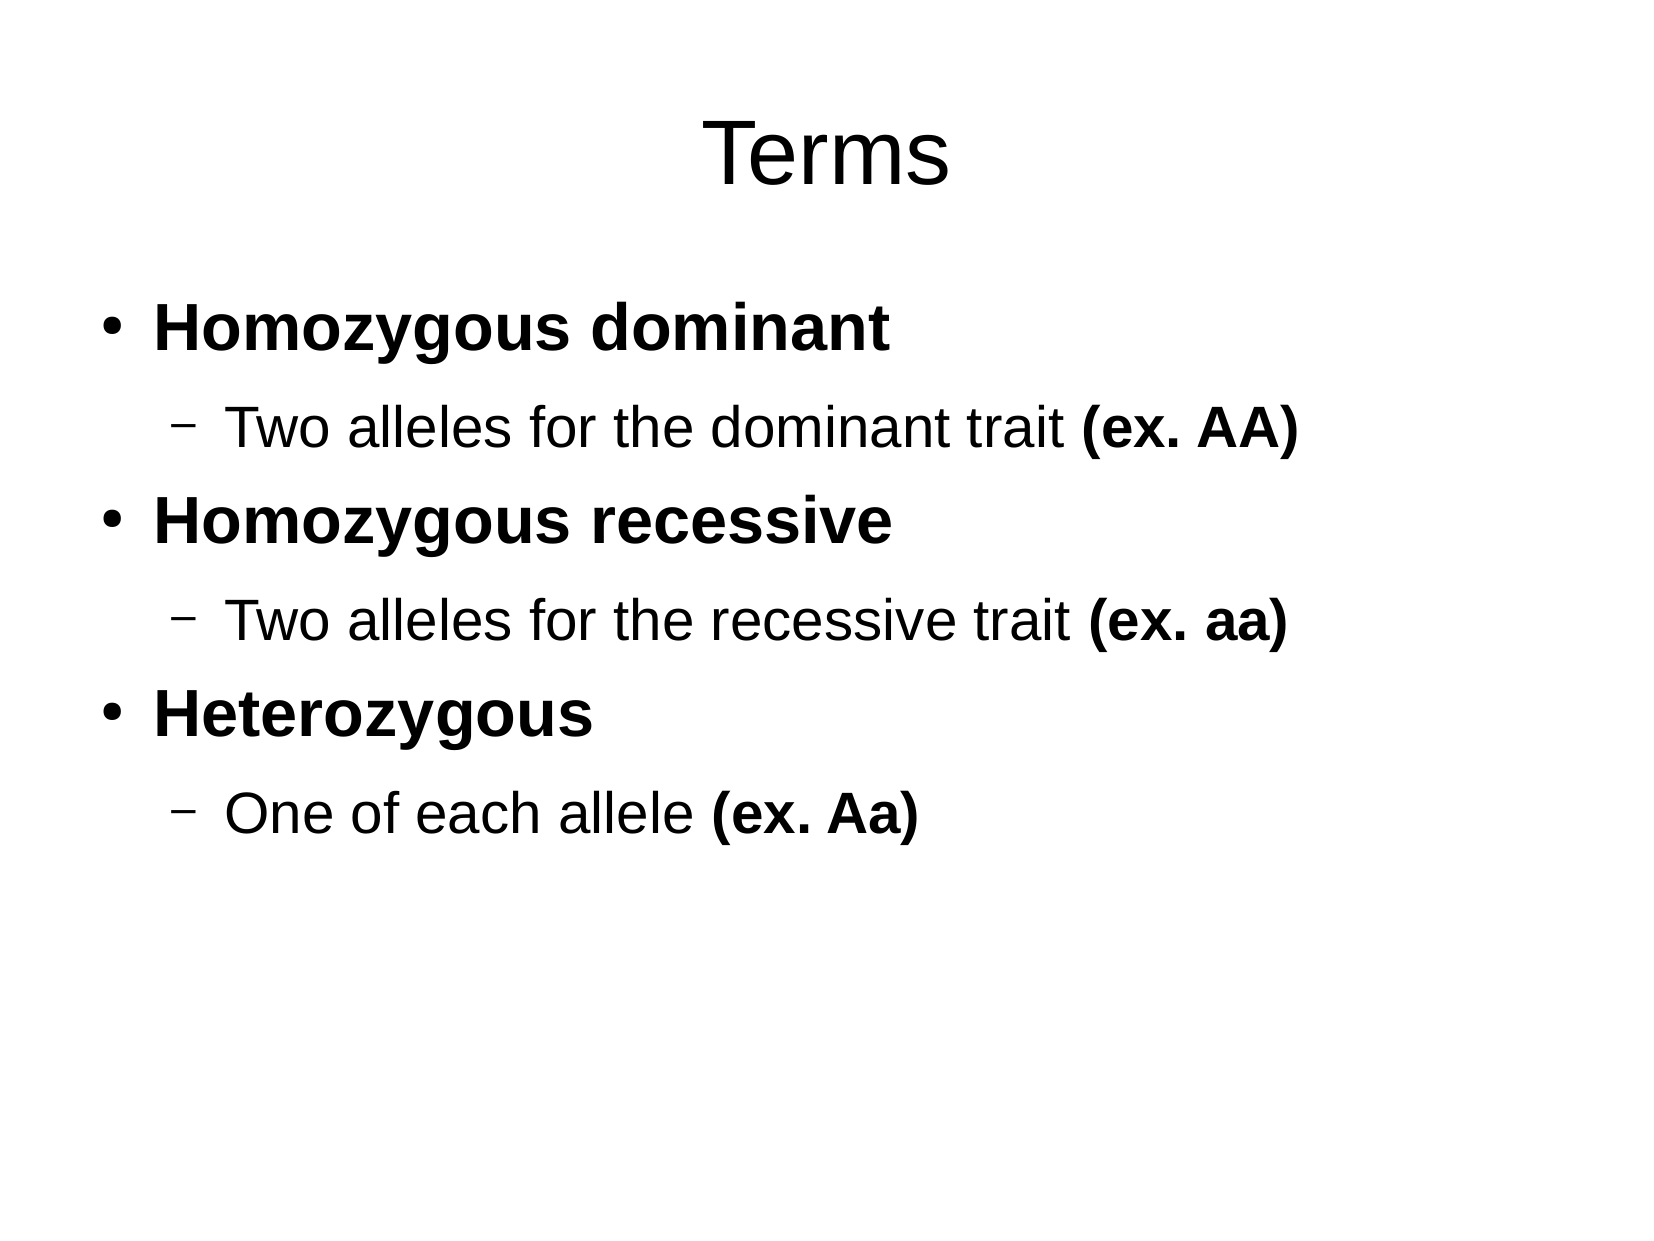

# Terms
Homozygous dominant
Two alleles for the dominant trait (ex. AA)
Homozygous recessive
Two alleles for the recessive trait (ex. aa)
Heterozygous
One of each allele (ex. Aa)